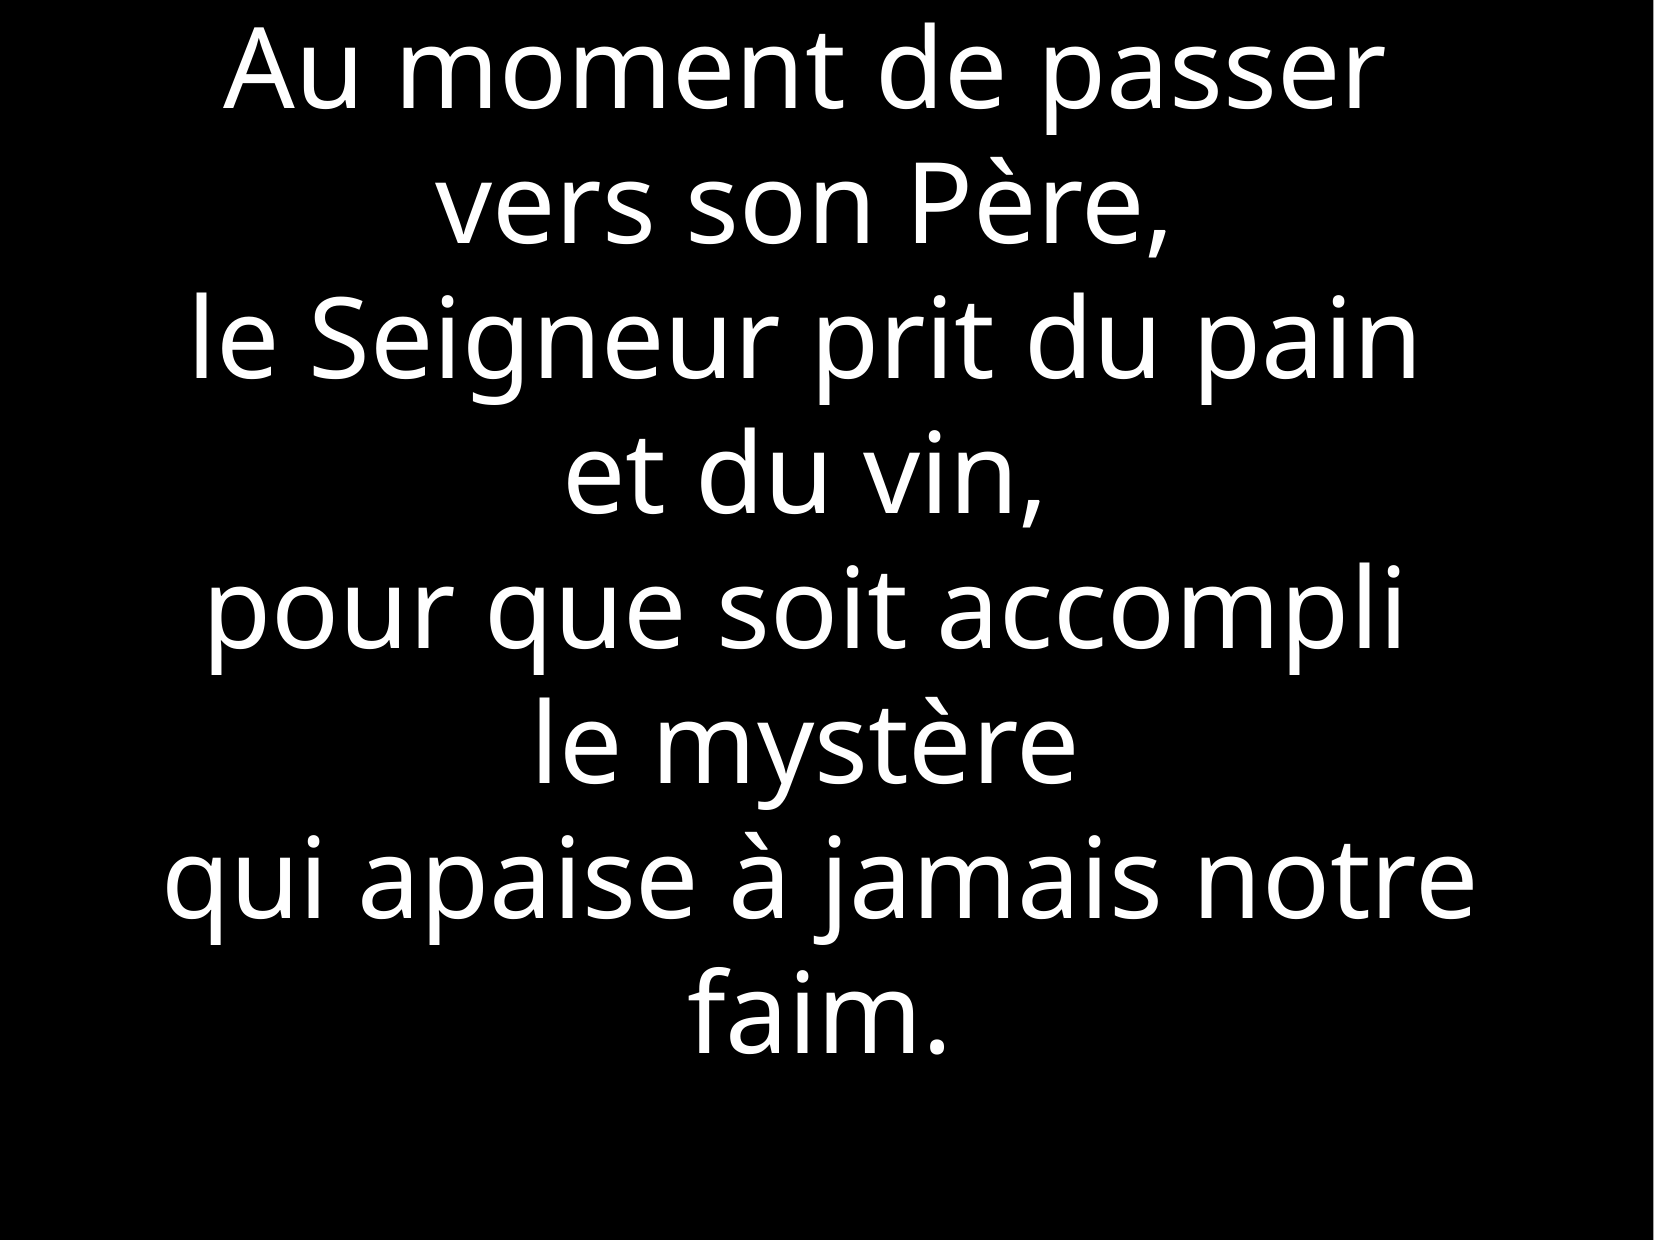

# Au moment de passer
vers son Père,
le Seigneur prit du pain
et du vin,
pour que soit accompli
le mystère
qui apaise à jamais notre faim.